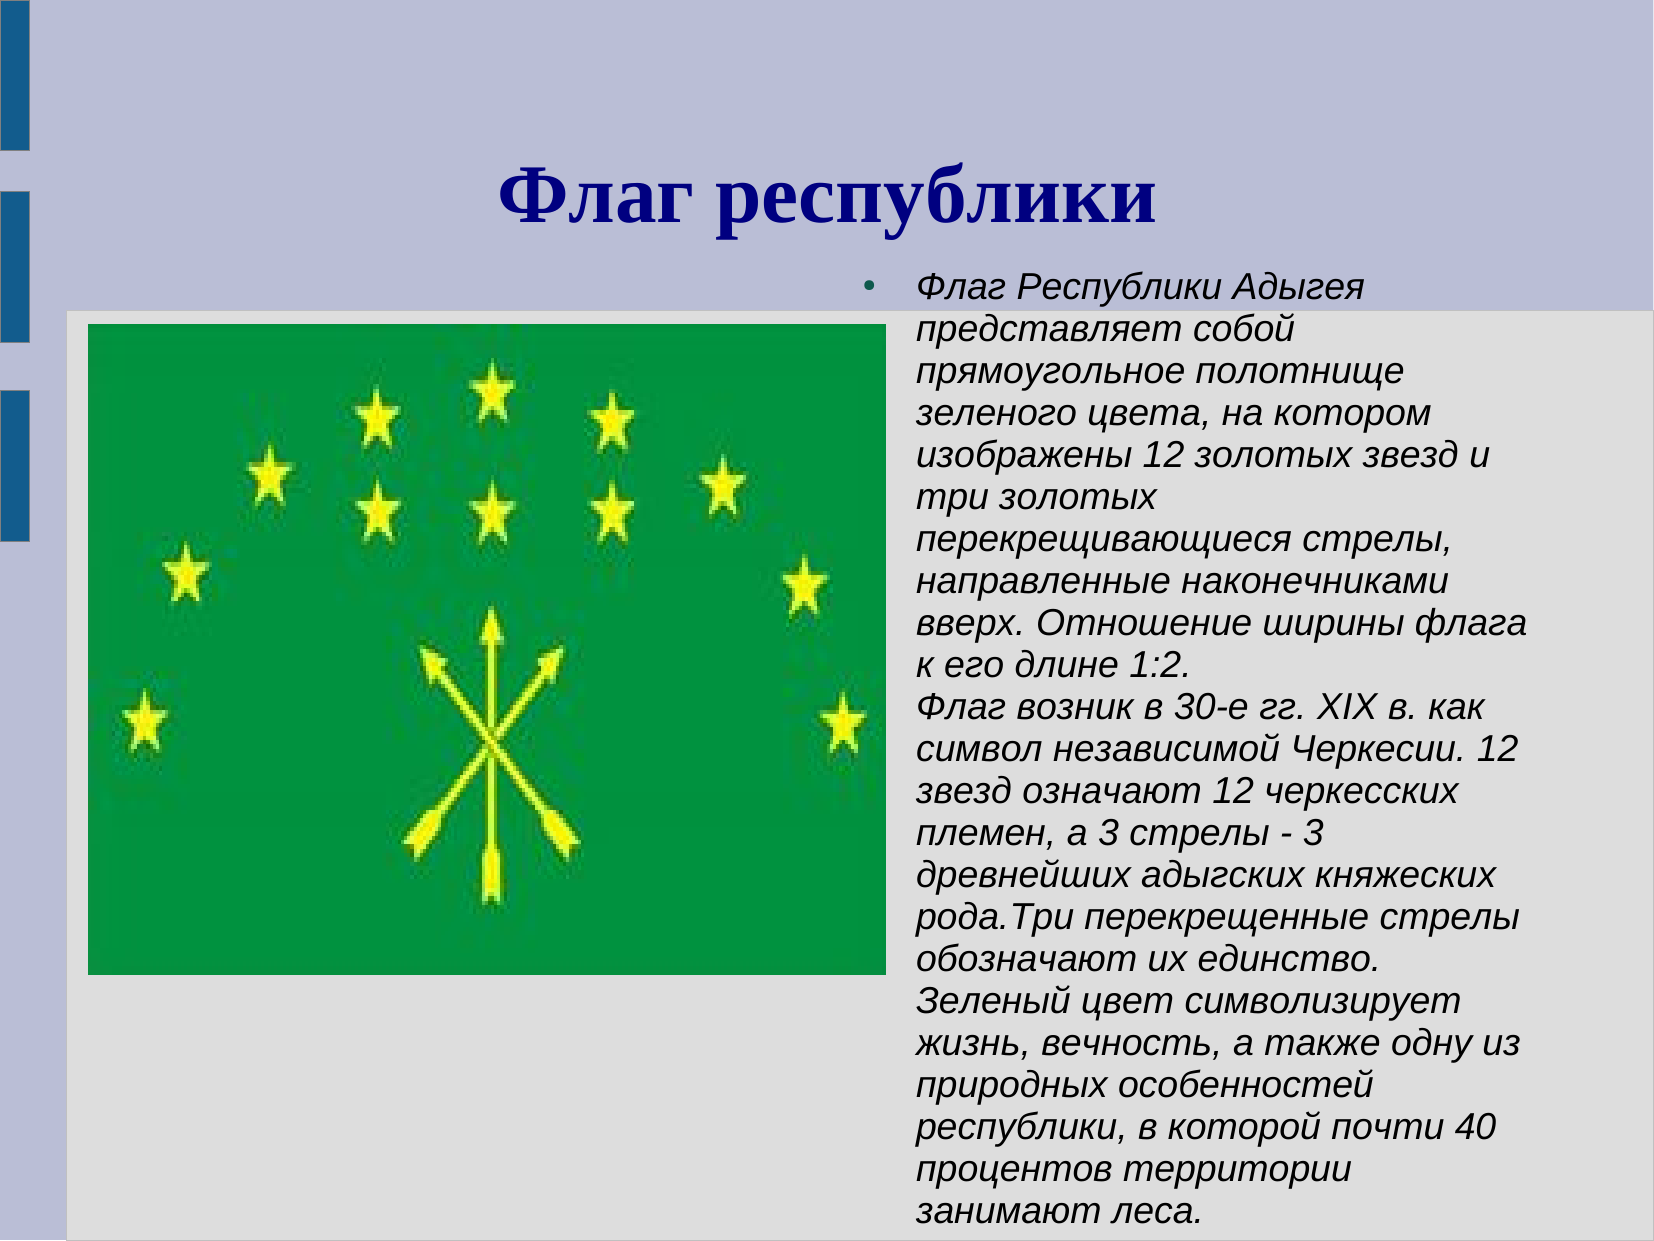

# Флаг республики
Флаг Республики Адыгея представляет собой прямоугольное полотнище зеленого цвета, на котором изображены 12 золотых звезд и три золотых перекрещивающиеся стрелы, направленные наконечниками вверх. Отношение ширины флага к его длине 1:2.
Флаг возник в 30-е гг. XIX в. как символ независимой Черкесии. 12 звезд означают 12 черкесских племен, а 3 стрелы - 3 древнейших адыгских княжеских рода.Три перекрещенные стрелы обозначают их единство. Зеленый цвет символизирует жизнь, вечность, а также одну из природных особенностей республики, в которой почти 40 процентов территории занимают леса.